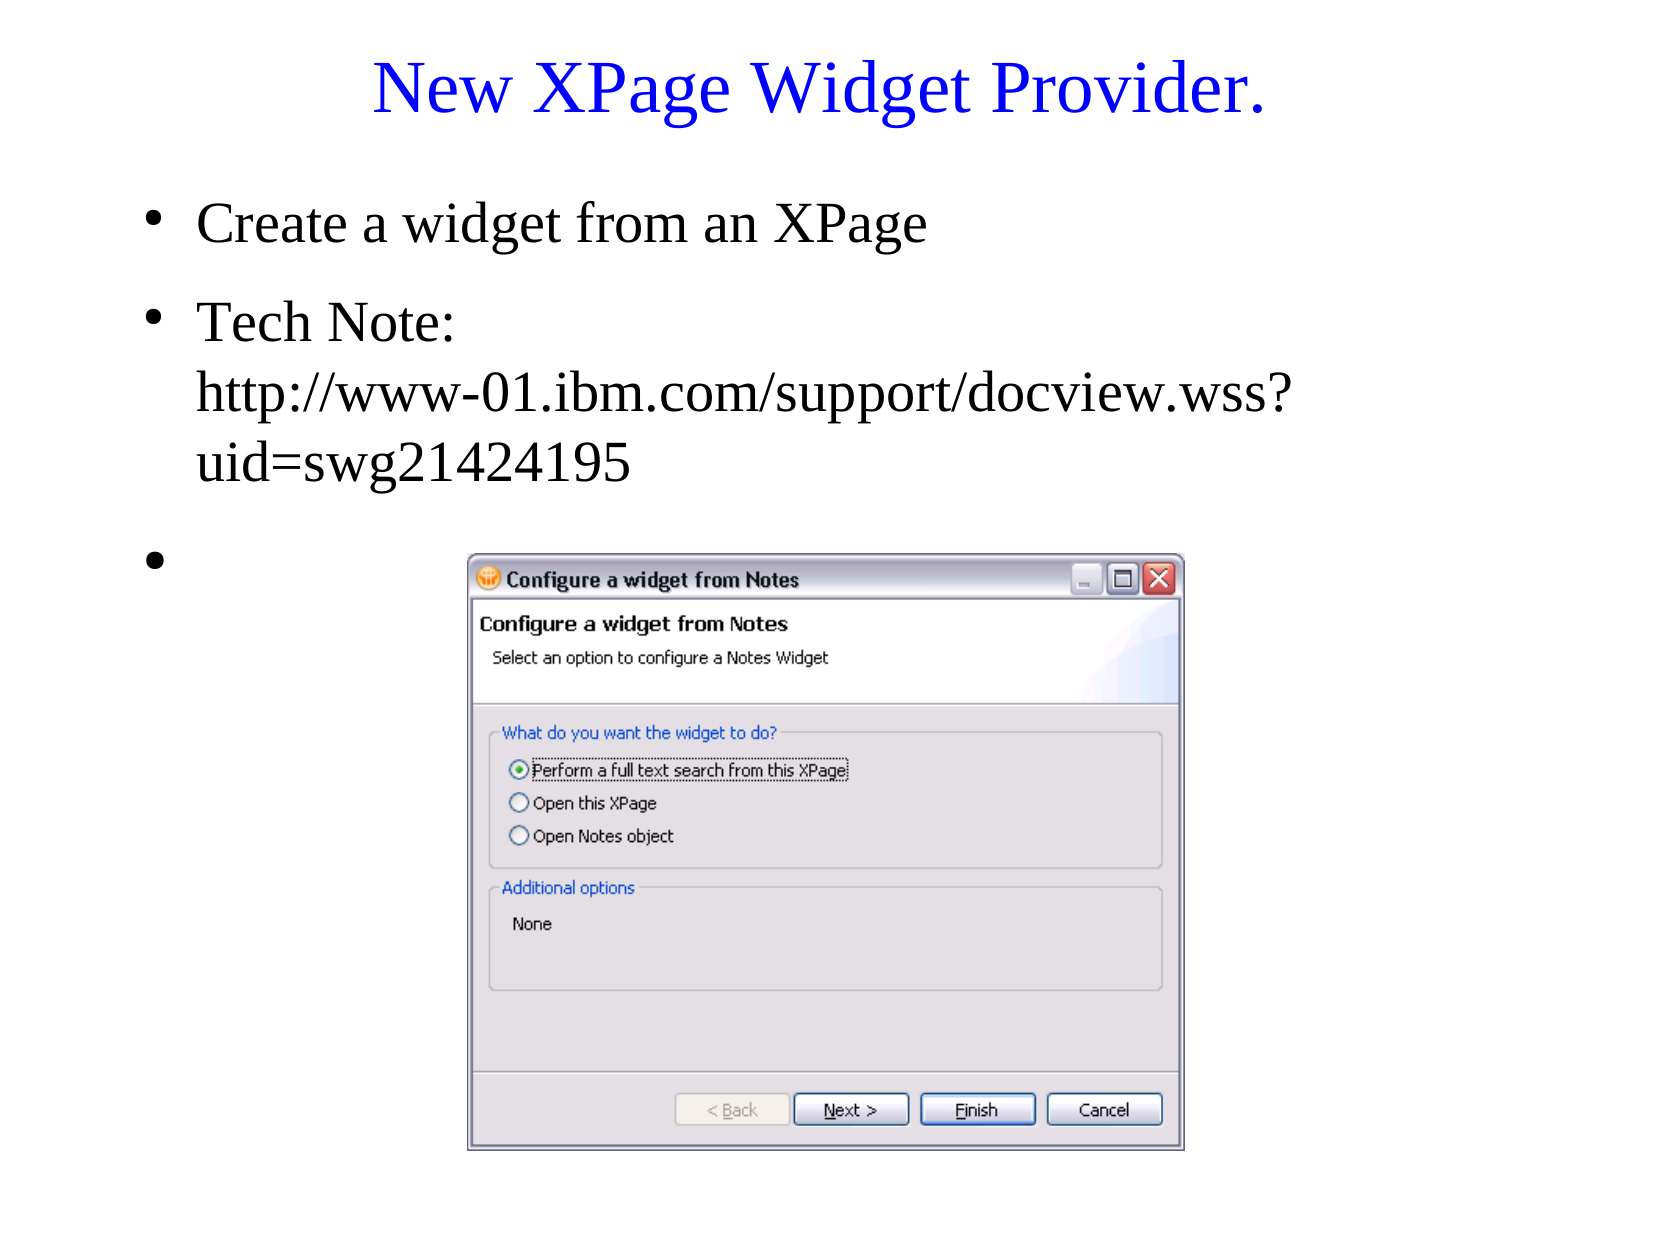

# New XPage Widget Provider.
Create a widget from an XPage
Tech Note: http://www-01.ibm.com/support/docview.wss?uid=swg21424195